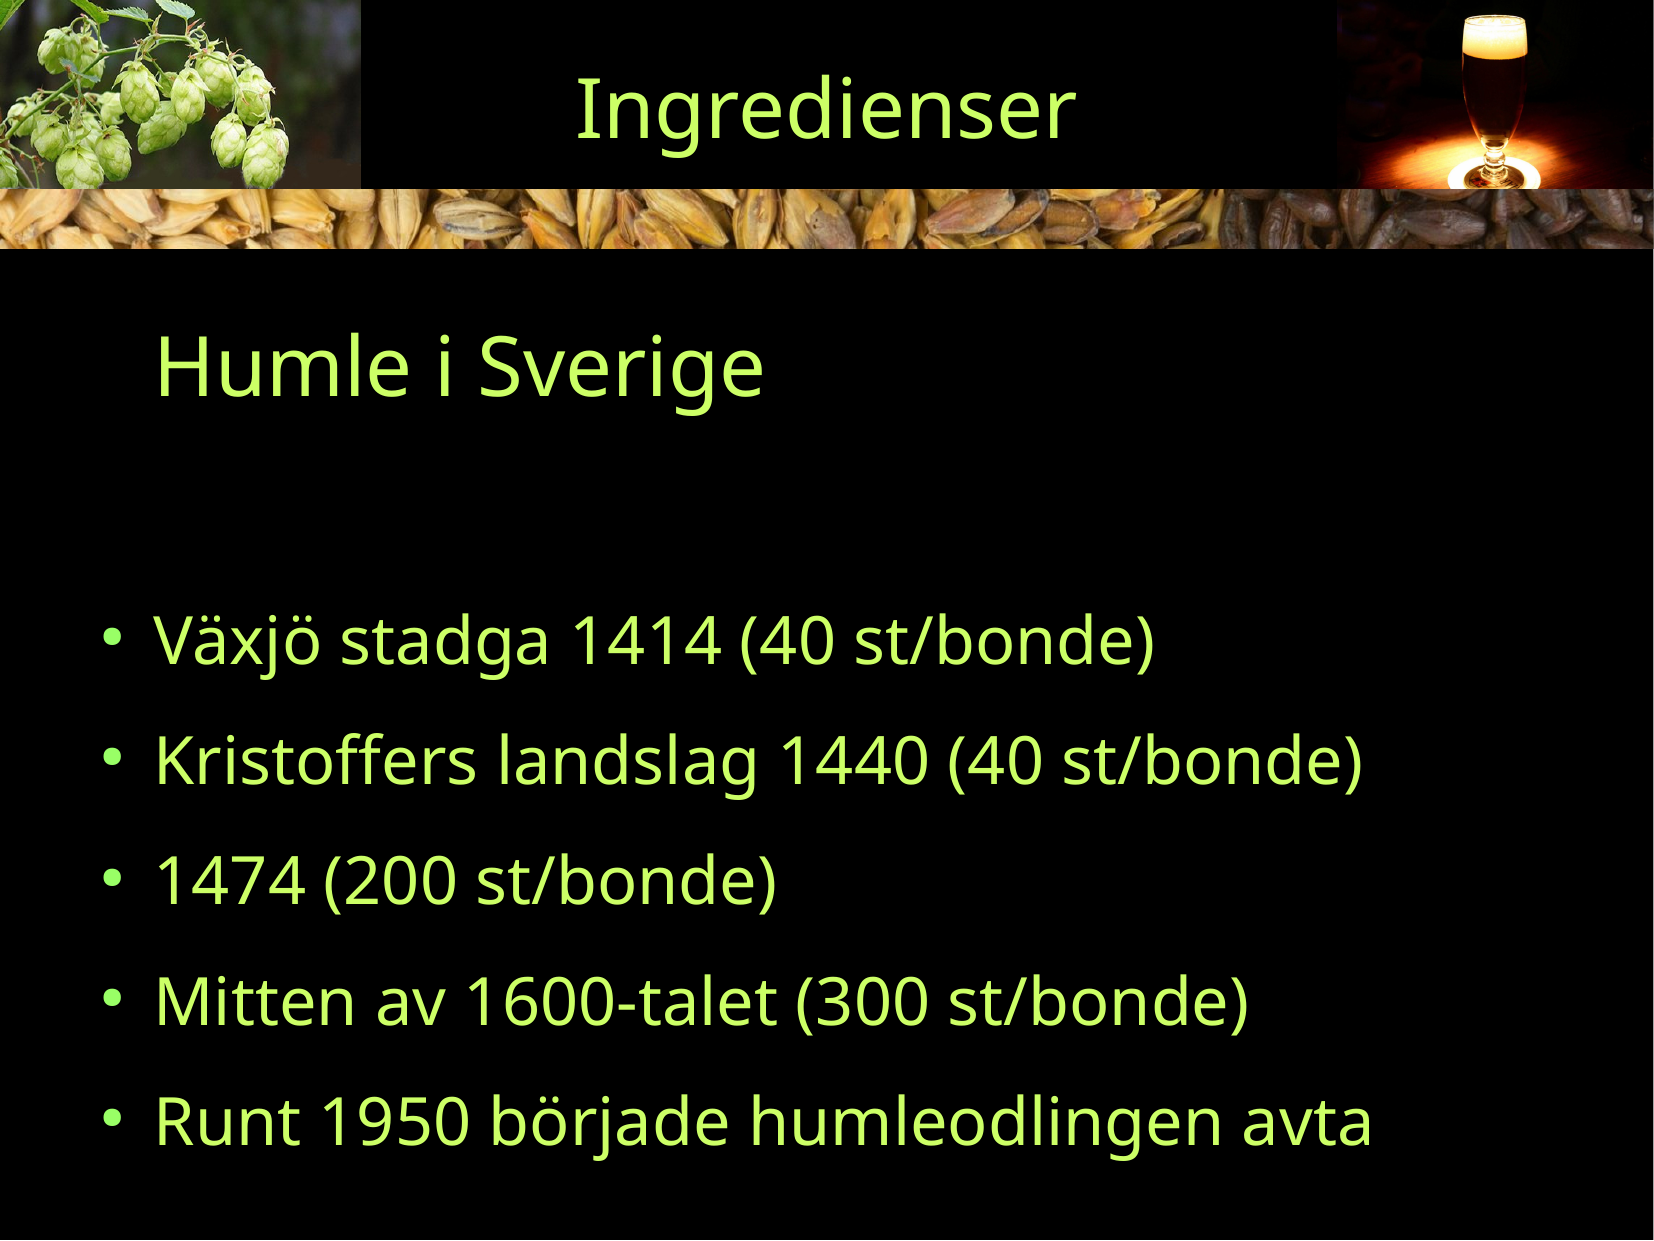

#
Ingredienser
Humle i Sverige
Växjö stadga 1414 (40 st/bonde)
Kristoffers landslag 1440 (40 st/bonde)
1474 (200 st/bonde)
Mitten av 1600-talet (300 st/bonde)
Runt 1950 började humleodlingen avta